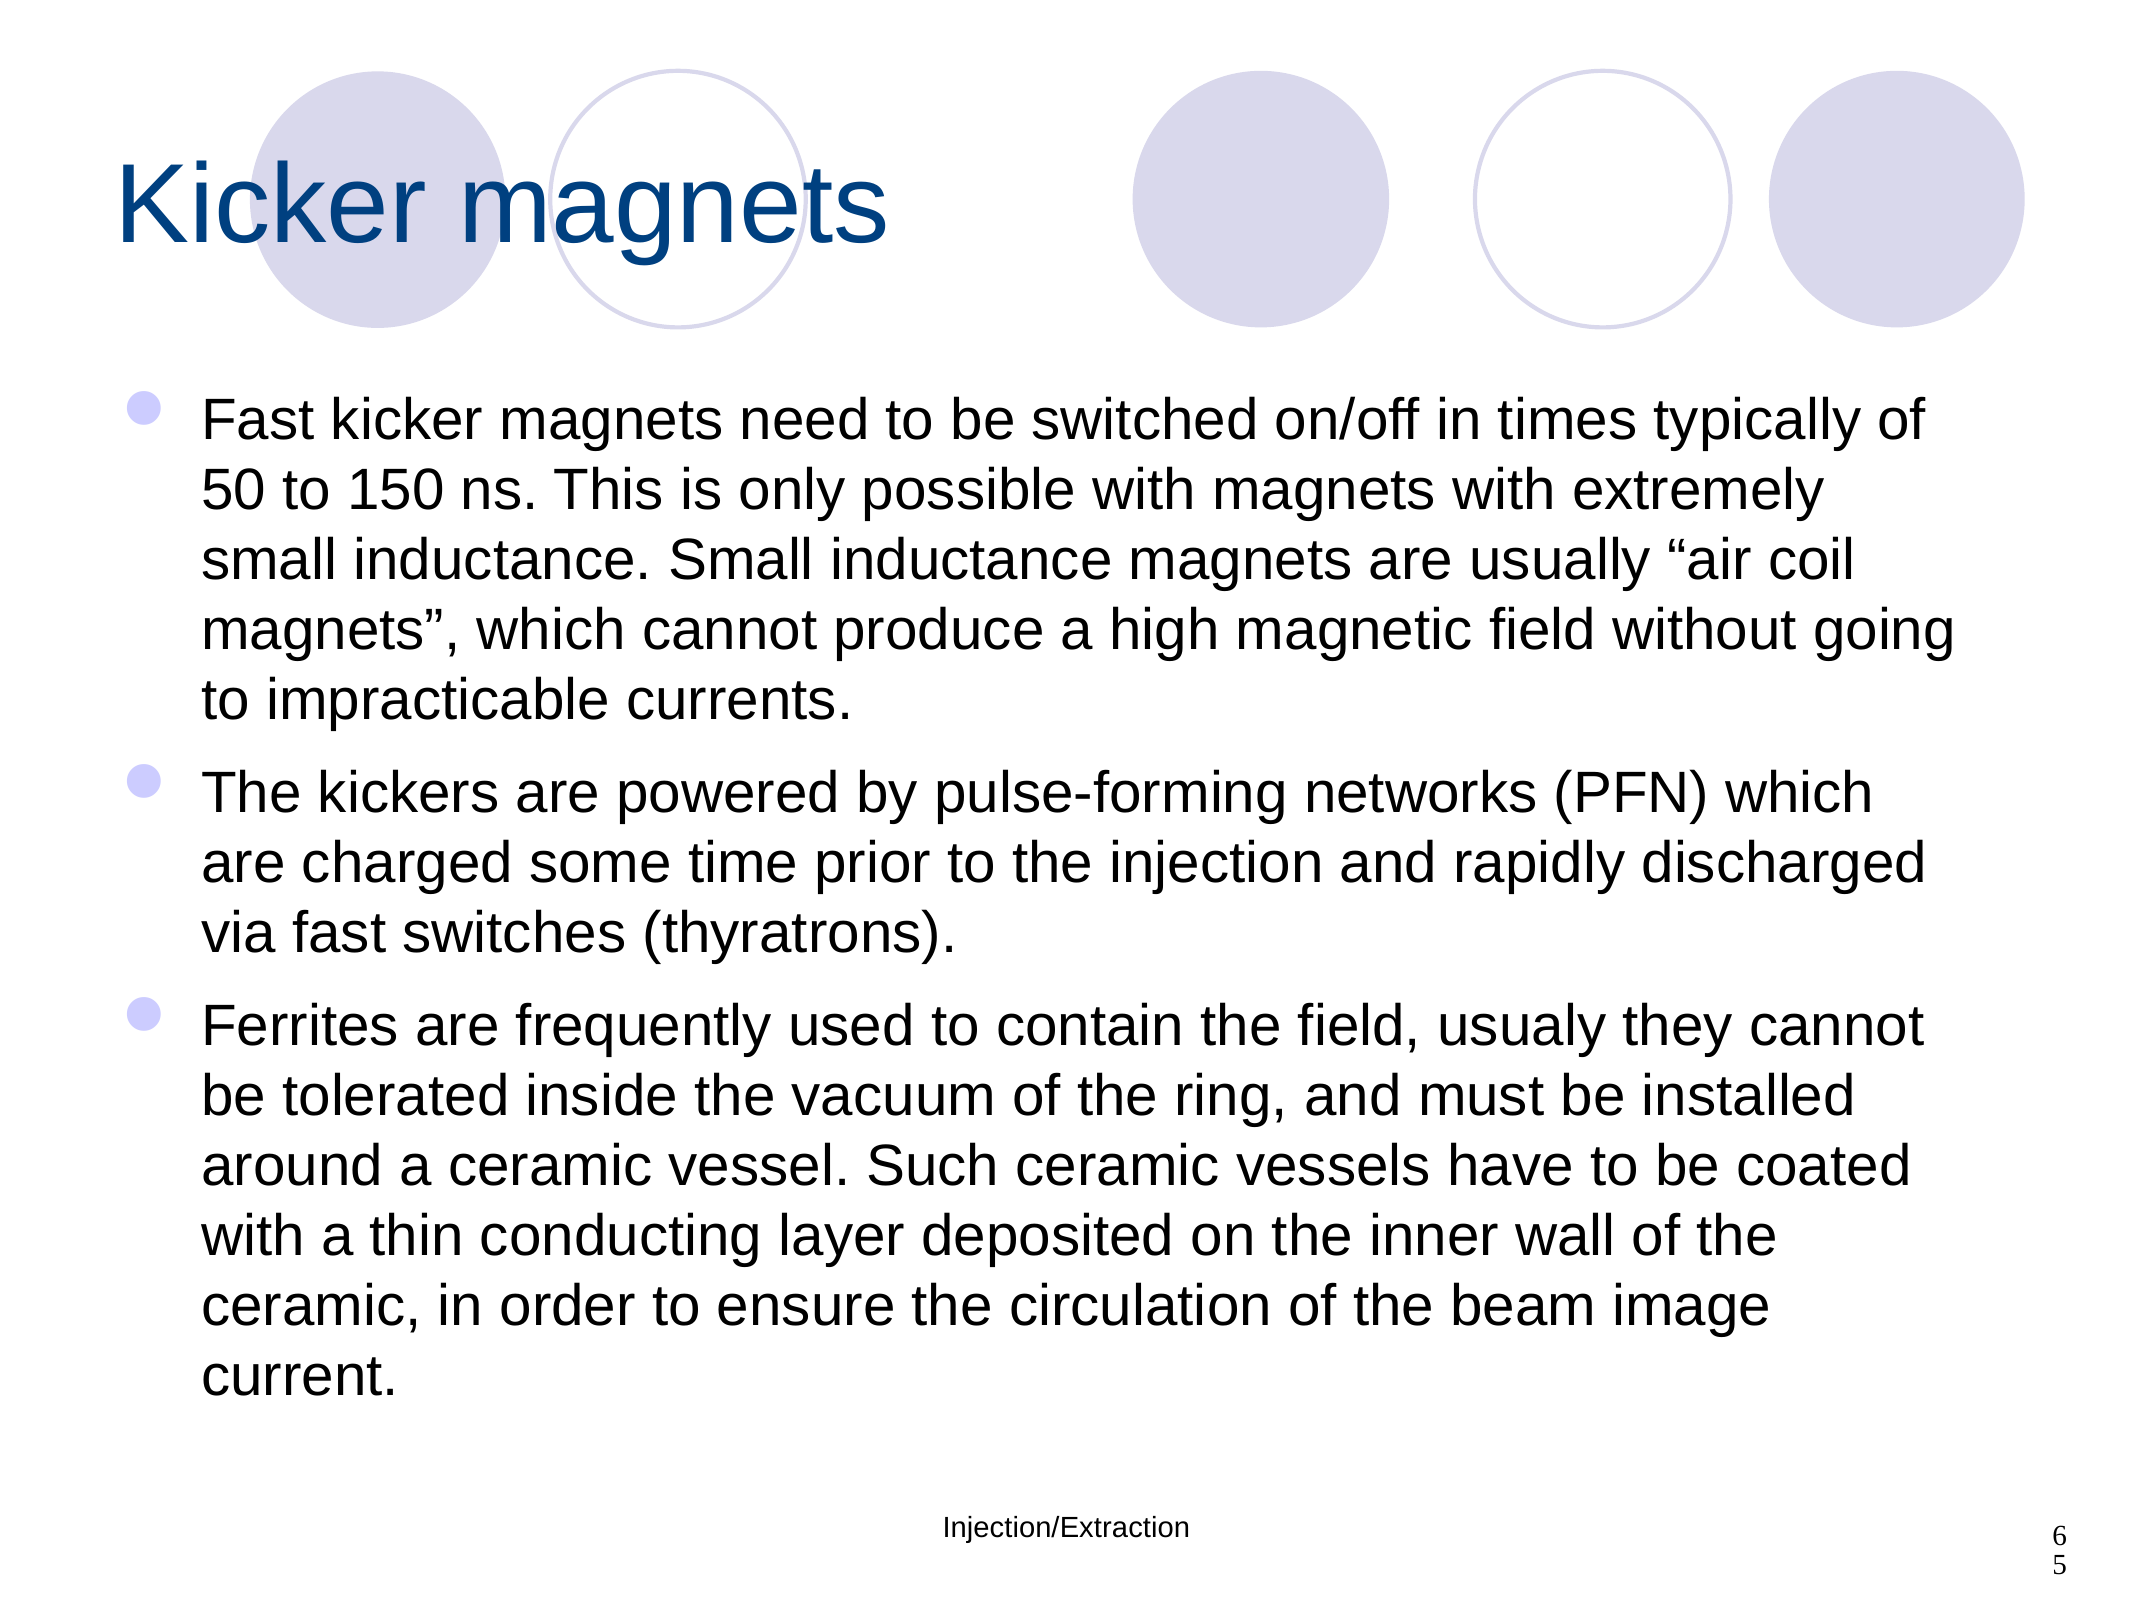

# Kicker magnets
Fast kicker magnets need to be switched on/off in times typically of 50 to 150 ns. This is only possible with magnets with extremely small inductance. Small inductance magnets are usually “air coil magnets”, which cannot produce a high magnetic field without going to impracticable currents.
The kickers are powered by pulse-forming networks (PFN) which are charged some time prior to the injection and rapidly discharged via fast switches (thyratrons).
Ferrites are frequently used to contain the field, usualy they cannot be tolerated inside the vacuum of the ring, and must be installed around a ceramic vessel. Such ceramic vessels have to be coated with a thin conducting layer deposited on the inner wall of the ceramic, in order to ensure the circulation of the beam image current.
65